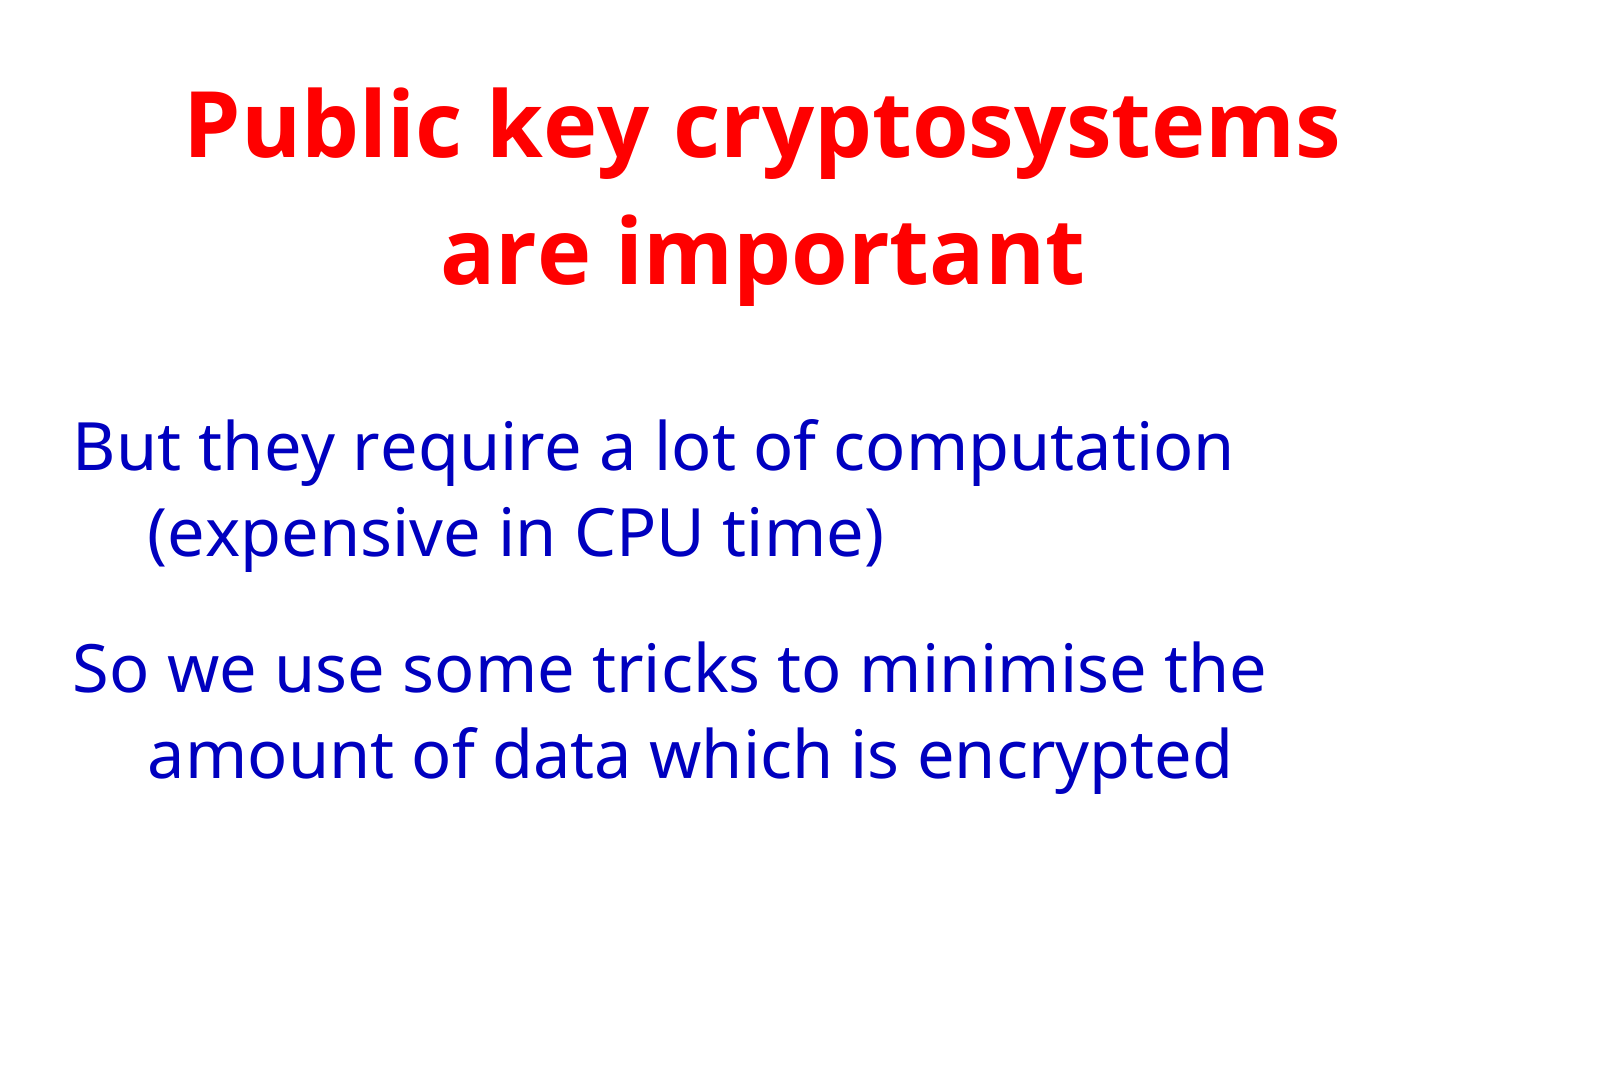

# Public key cryptosystems are important
But they require a lot of computation (expensive in CPU time)
So we use some tricks to minimise the amount of data which is encrypted